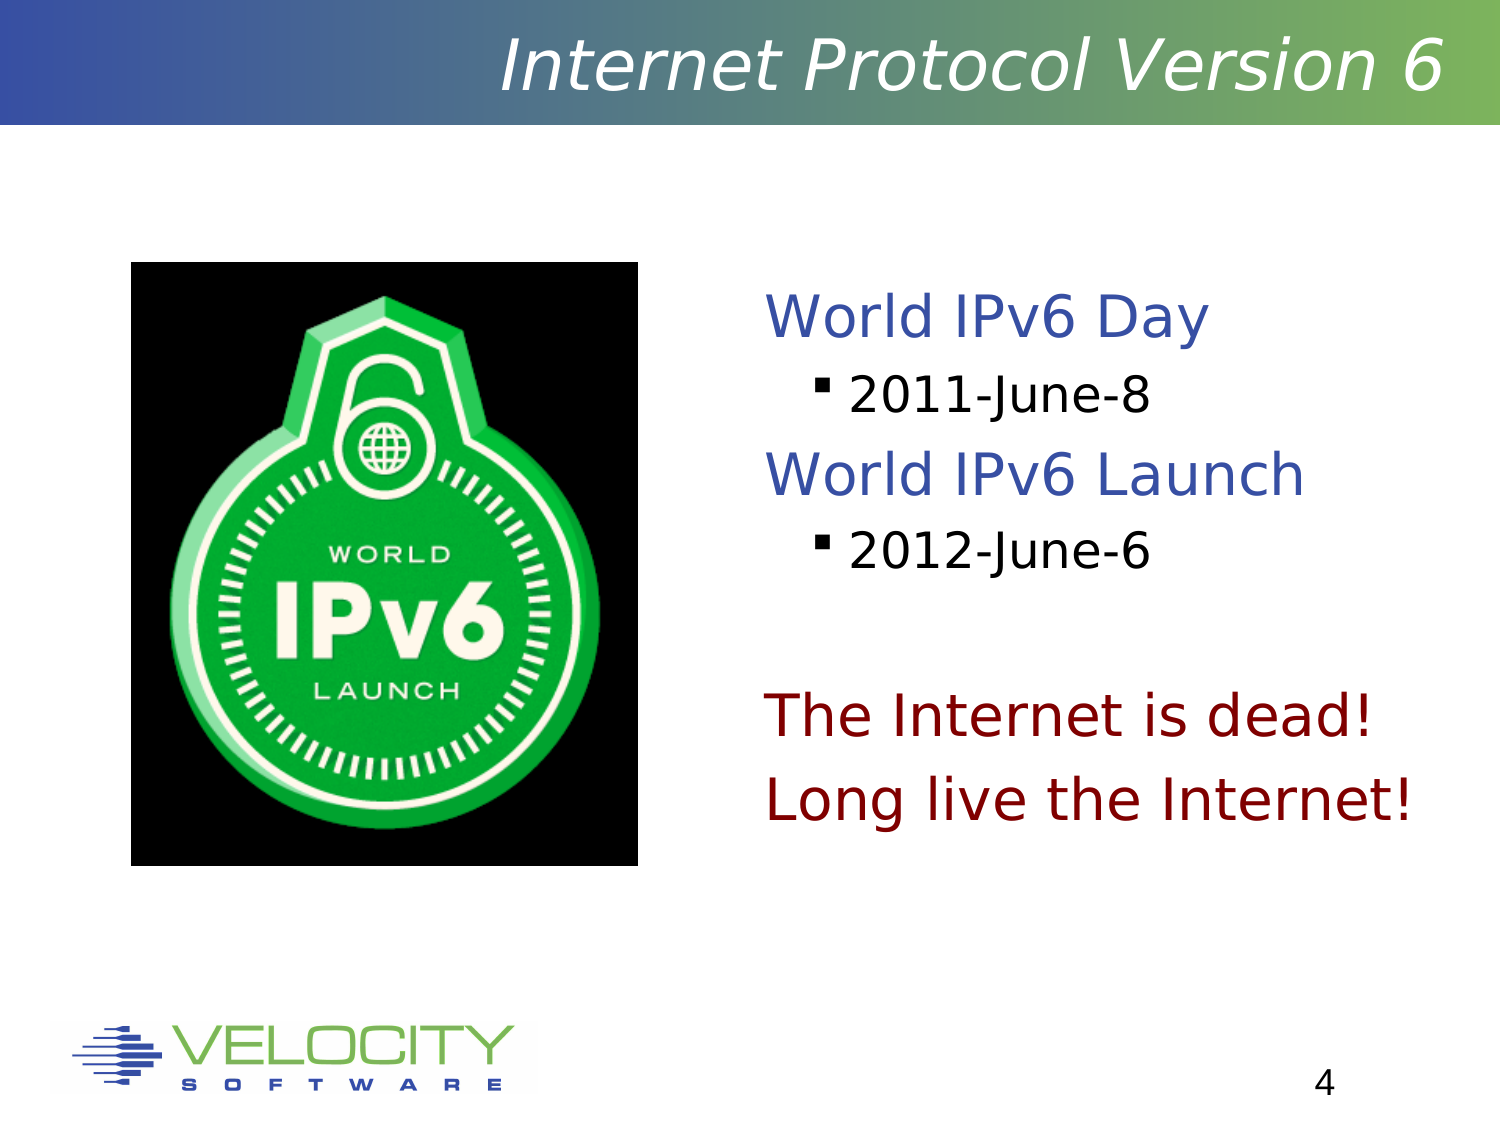

# Internet Protocol Version 6
World IPv6 Day
2011-June-8
World IPv6 Launch
2012-June-6
The Internet is dead!
Long live the Internet!
4